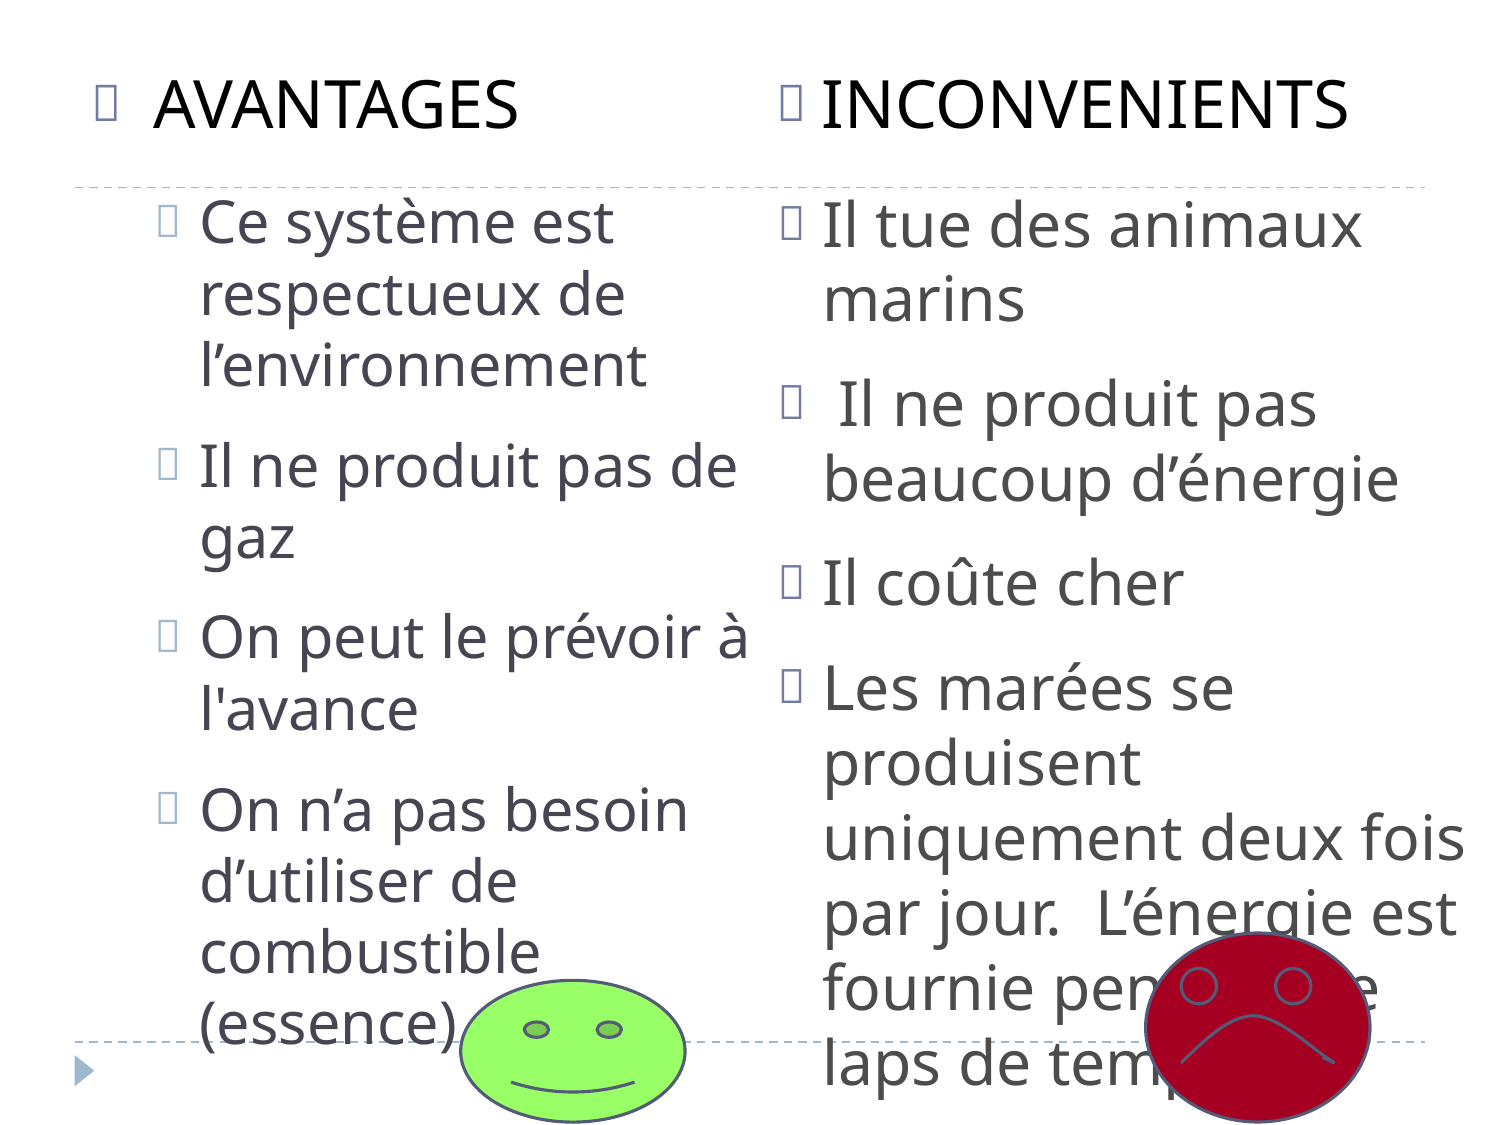

# AVANTAGES
INCONVENIENTS
Ce système est respectueux de l’environnement
Il ne produit pas de gaz
On peut le prévoir à l'avance
On n’a pas besoin d’utiliser de combustible (essence)
Il tue des animaux marins
 Il ne produit pas beaucoup d’énergie
Il coûte cher
Les marées se produisent uniquement deux fois par jour. L’énergie est fournie pendant ce laps de temps.